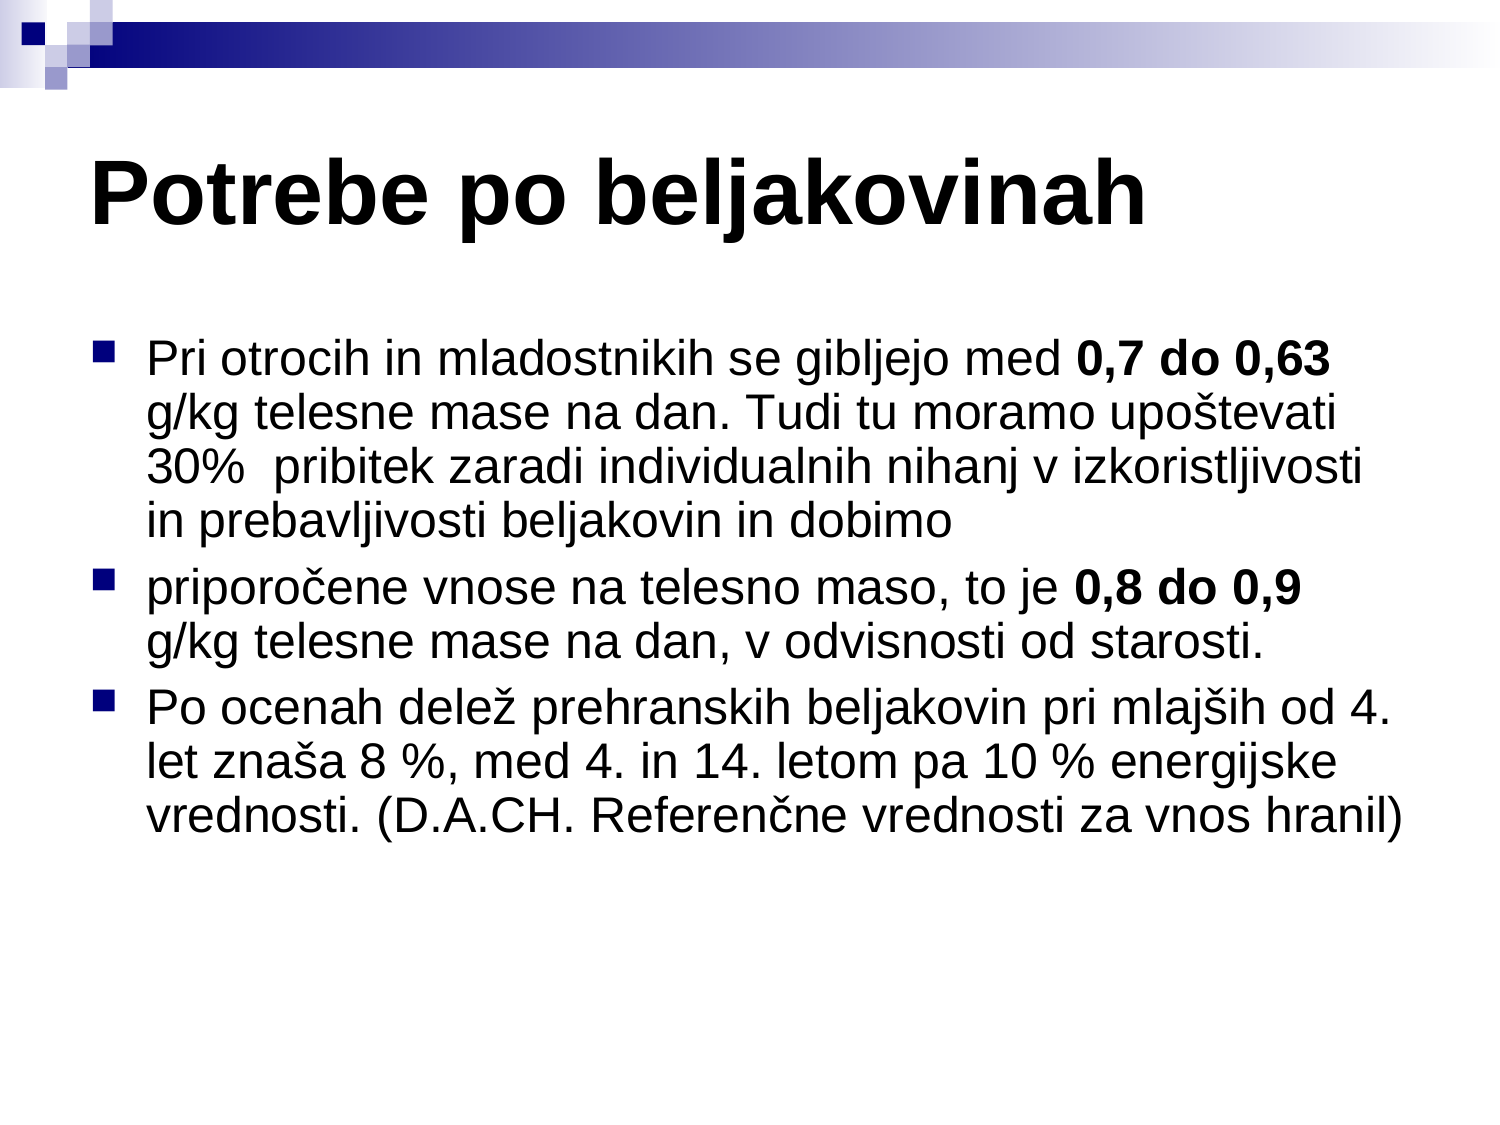

# Potrebe po beljakovinah
Pri otrocih in mladostnikih se gibljejo med 0,7 do 0,63 g/kg telesne mase na dan. Tudi tu moramo upoštevati 30% pribitek zaradi individualnih nihanj v izkoristljivosti in prebavljivosti beljakovin in dobimo
priporočene vnose na telesno maso, to je 0,8 do 0,9 g/kg telesne mase na dan, v odvisnosti od starosti.
Po ocenah delež prehranskih beljakovin pri mlajših od 4. let znaša 8 %, med 4. in 14. letom pa 10 % energijske vrednosti. (D.A.CH. Referenčne vrednosti za vnos hranil)